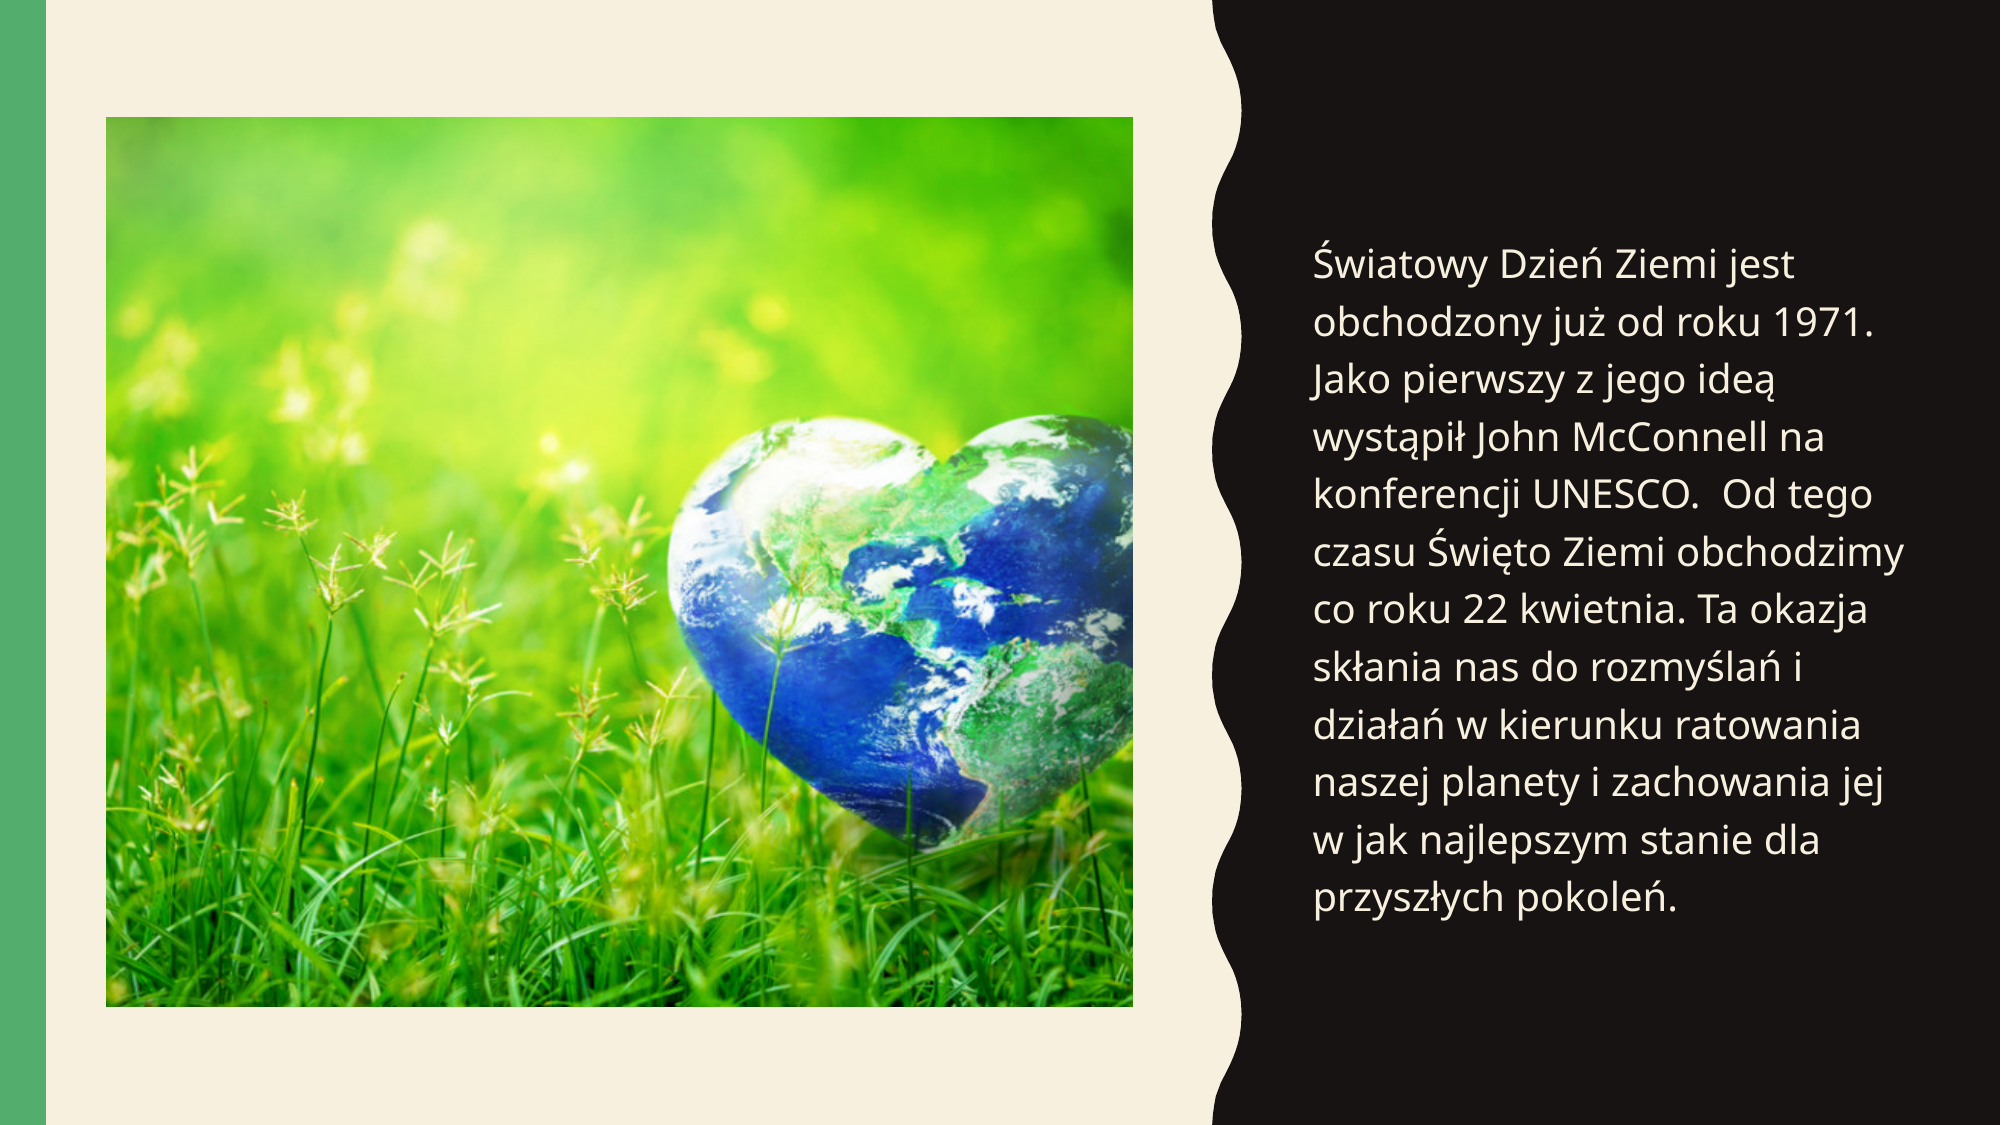

# Światowy Dzień Ziemi jest obchodzony już od roku 1971. Jako pierwszy z jego ideą wystąpił John McConnell na konferencji UNESCO. Od tego czasu Święto Ziemi obchodzimy co roku 22 kwietnia. Ta okazja skłania nas do rozmyślań i działań w kierunku ratowania naszej planety i zachowania jej w jak najlepszym stanie dla przyszłych pokoleń.